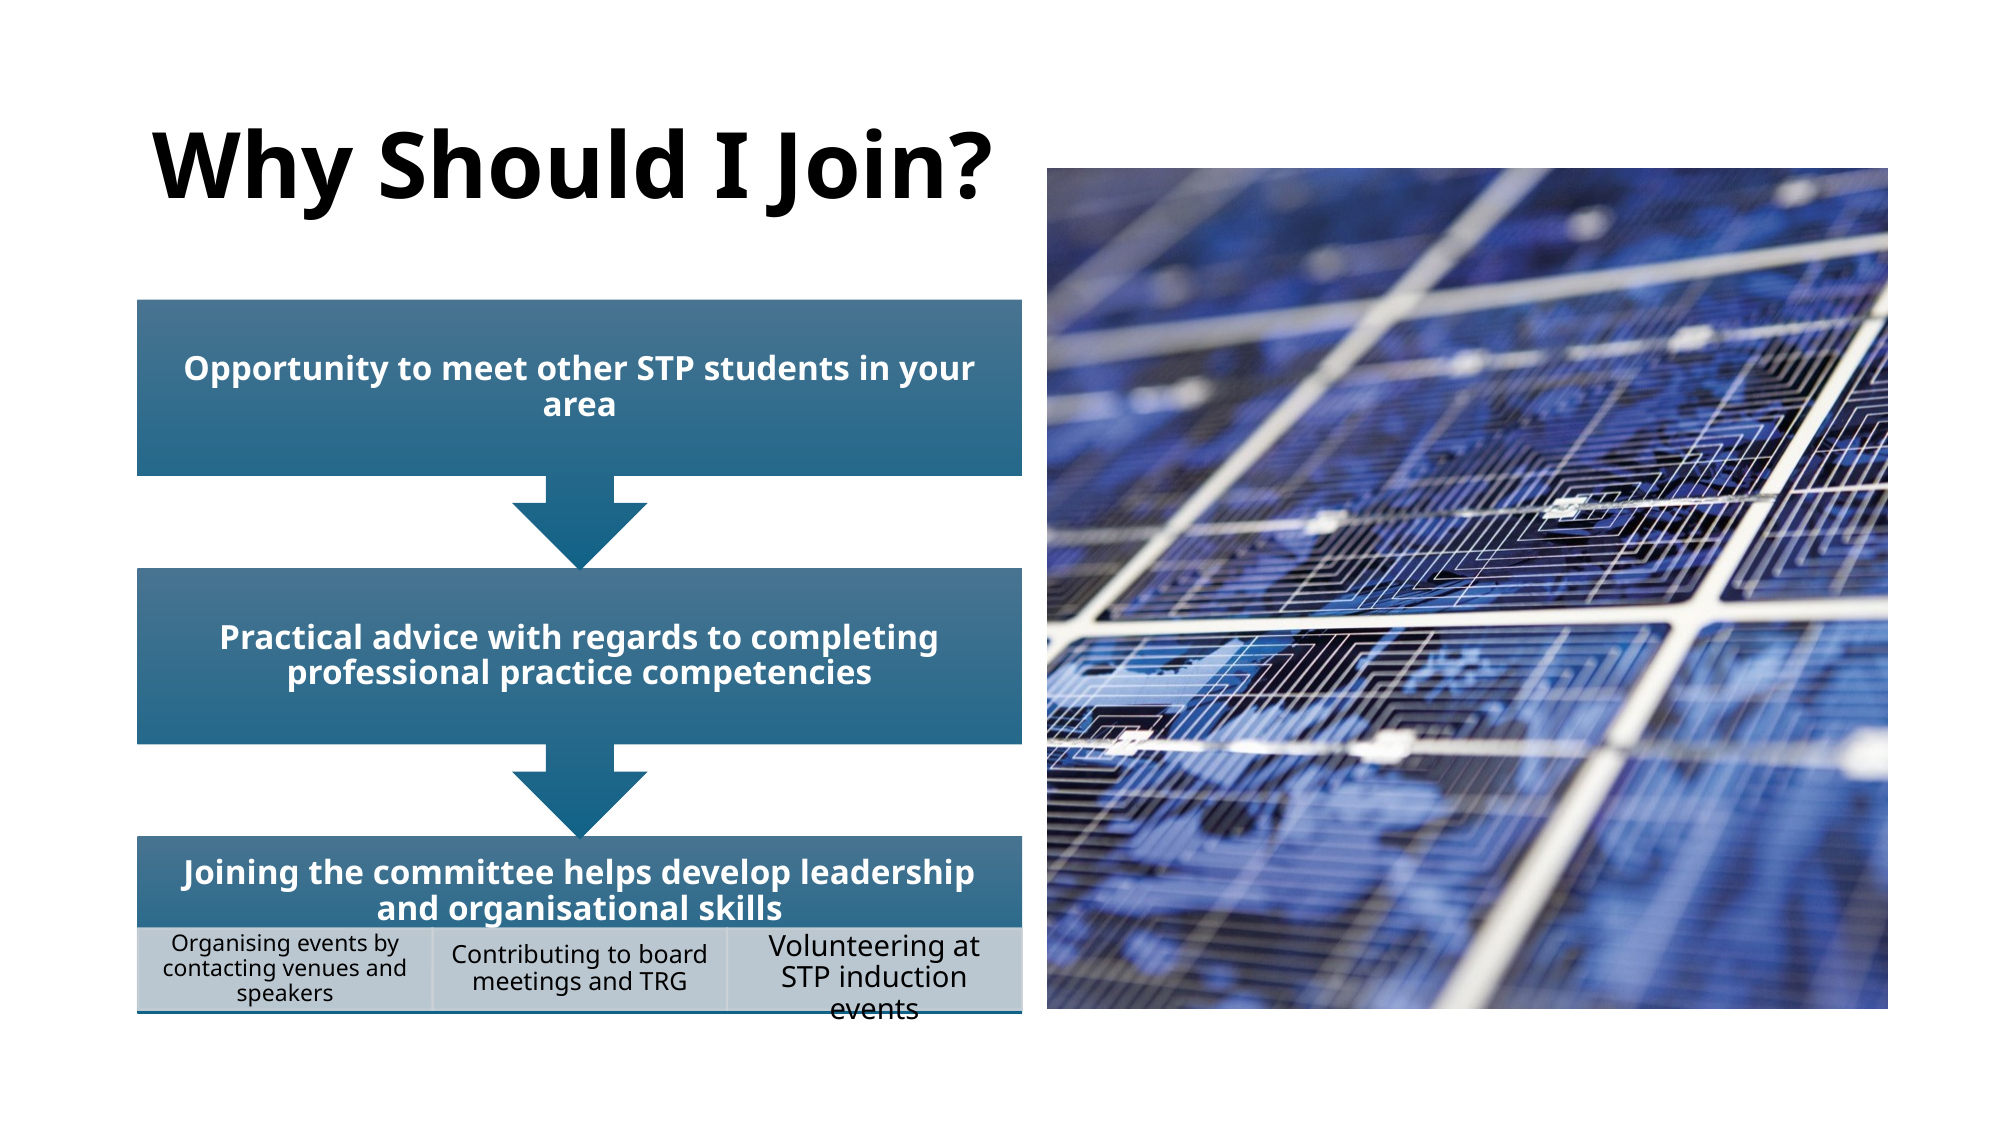

# Why Should I Join?
Opportunity to meet other STP students in your area
Practical advice with regards to completing professional practice competencies
Joining the committee helps develop leadership and organisational skills
Organising events by contacting venues and speakers
Contributing to board meetings and TRG
Volunteering at STP induction events